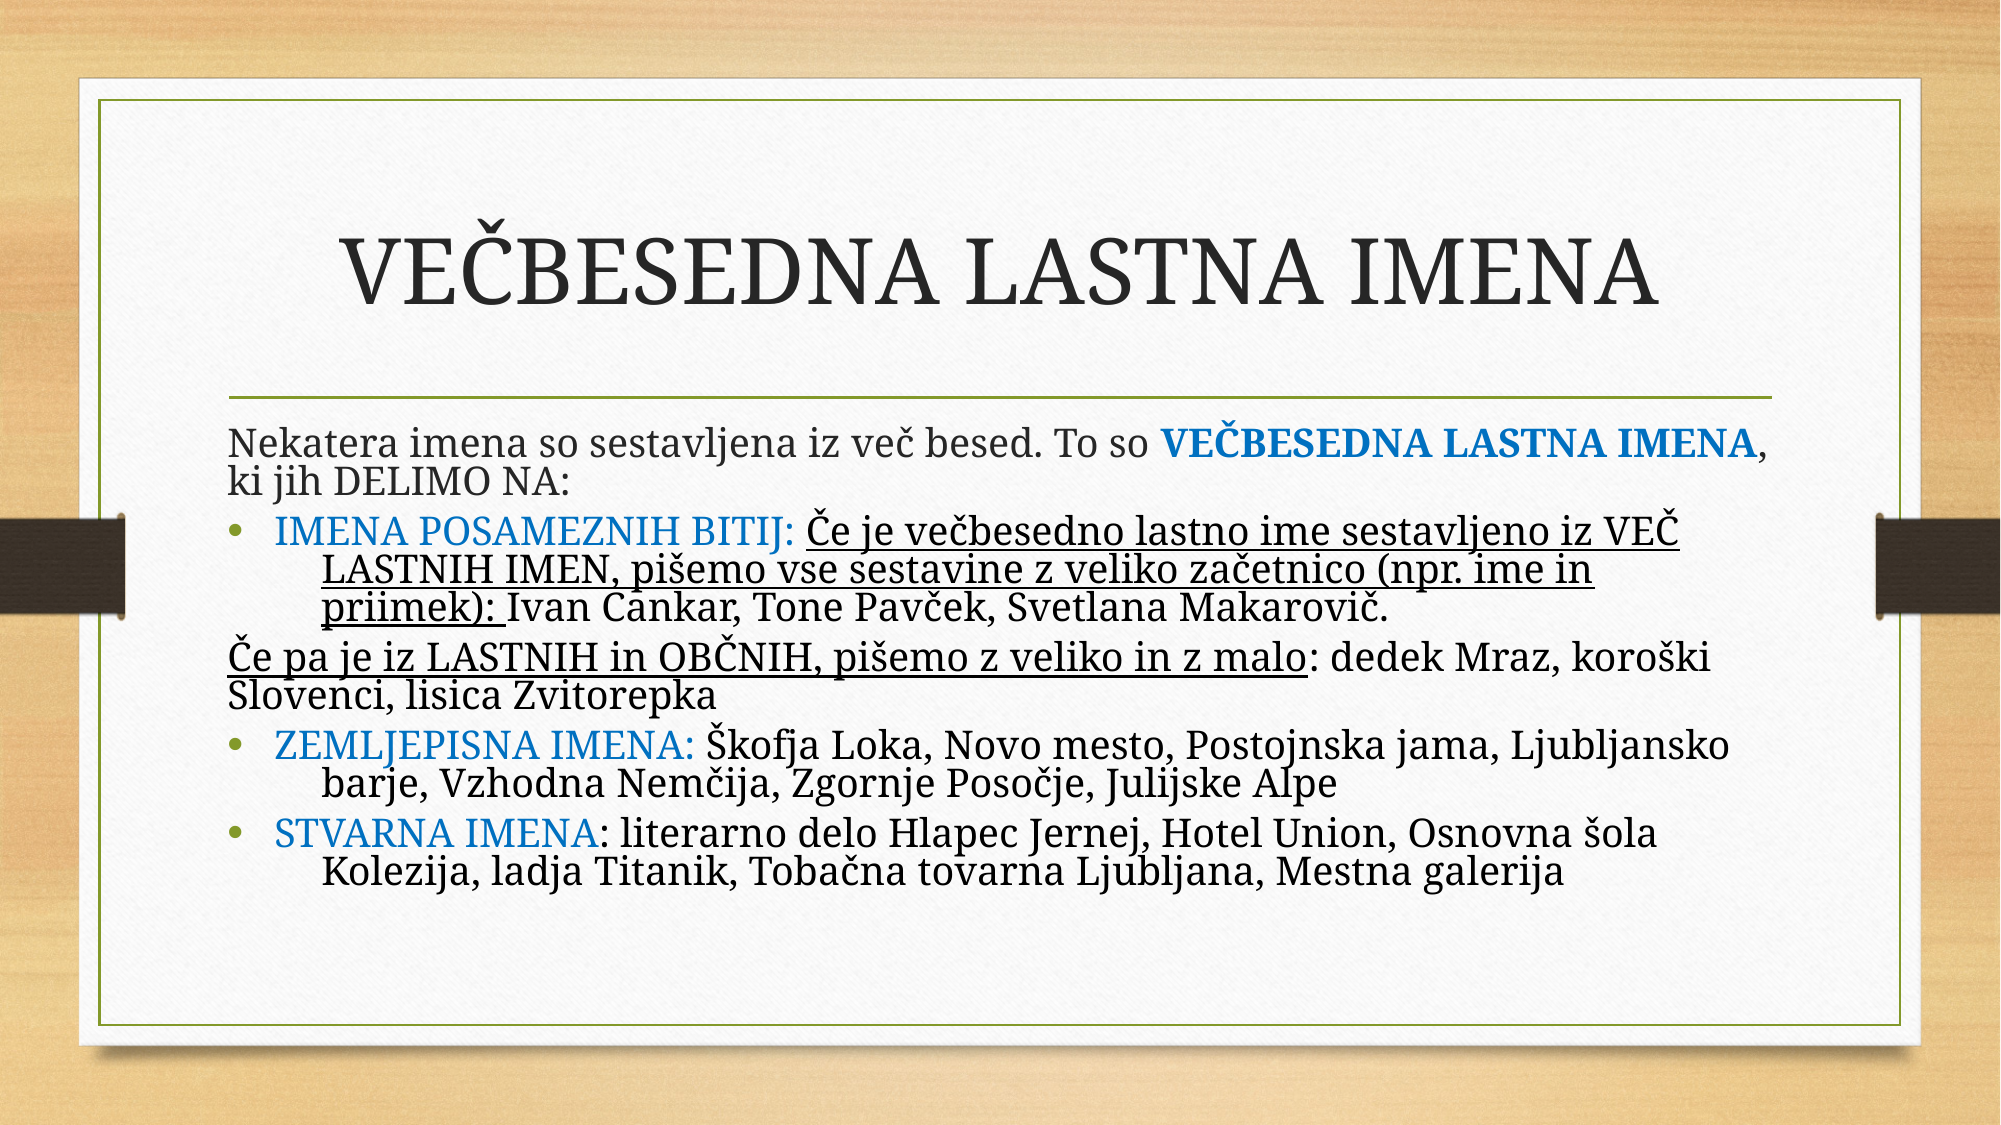

# VEČBESEDNA LASTNA IMENA
Nekatera imena so sestavljena iz več besed. To so VEČBESEDNA LASTNA IMENA, ki jih DELIMO NA:
IMENA POSAMEZNIH BITIJ: Če je večbesedno lastno ime sestavljeno iz VEČ LASTNIH IMEN, pišemo vse sestavine z veliko začetnico (npr. ime in priimek): Ivan Cankar, Tone Pavček, Svetlana Makarovič.
Če pa je iz LASTNIH in OBČNIH, pišemo z veliko in z malo: dedek Mraz, koroški Slovenci, lisica Zvitorepka
ZEMLJEPISNA IMENA: Škofja Loka, Novo mesto, Postojnska jama, Ljubljansko barje, Vzhodna Nemčija, Zgornje Posočje, Julijske Alpe
STVARNA IMENA: literarno delo Hlapec Jernej, Hotel Union, Osnovna šola Kolezija, ladja Titanik, Tobačna tovarna Ljubljana, Mestna galerija